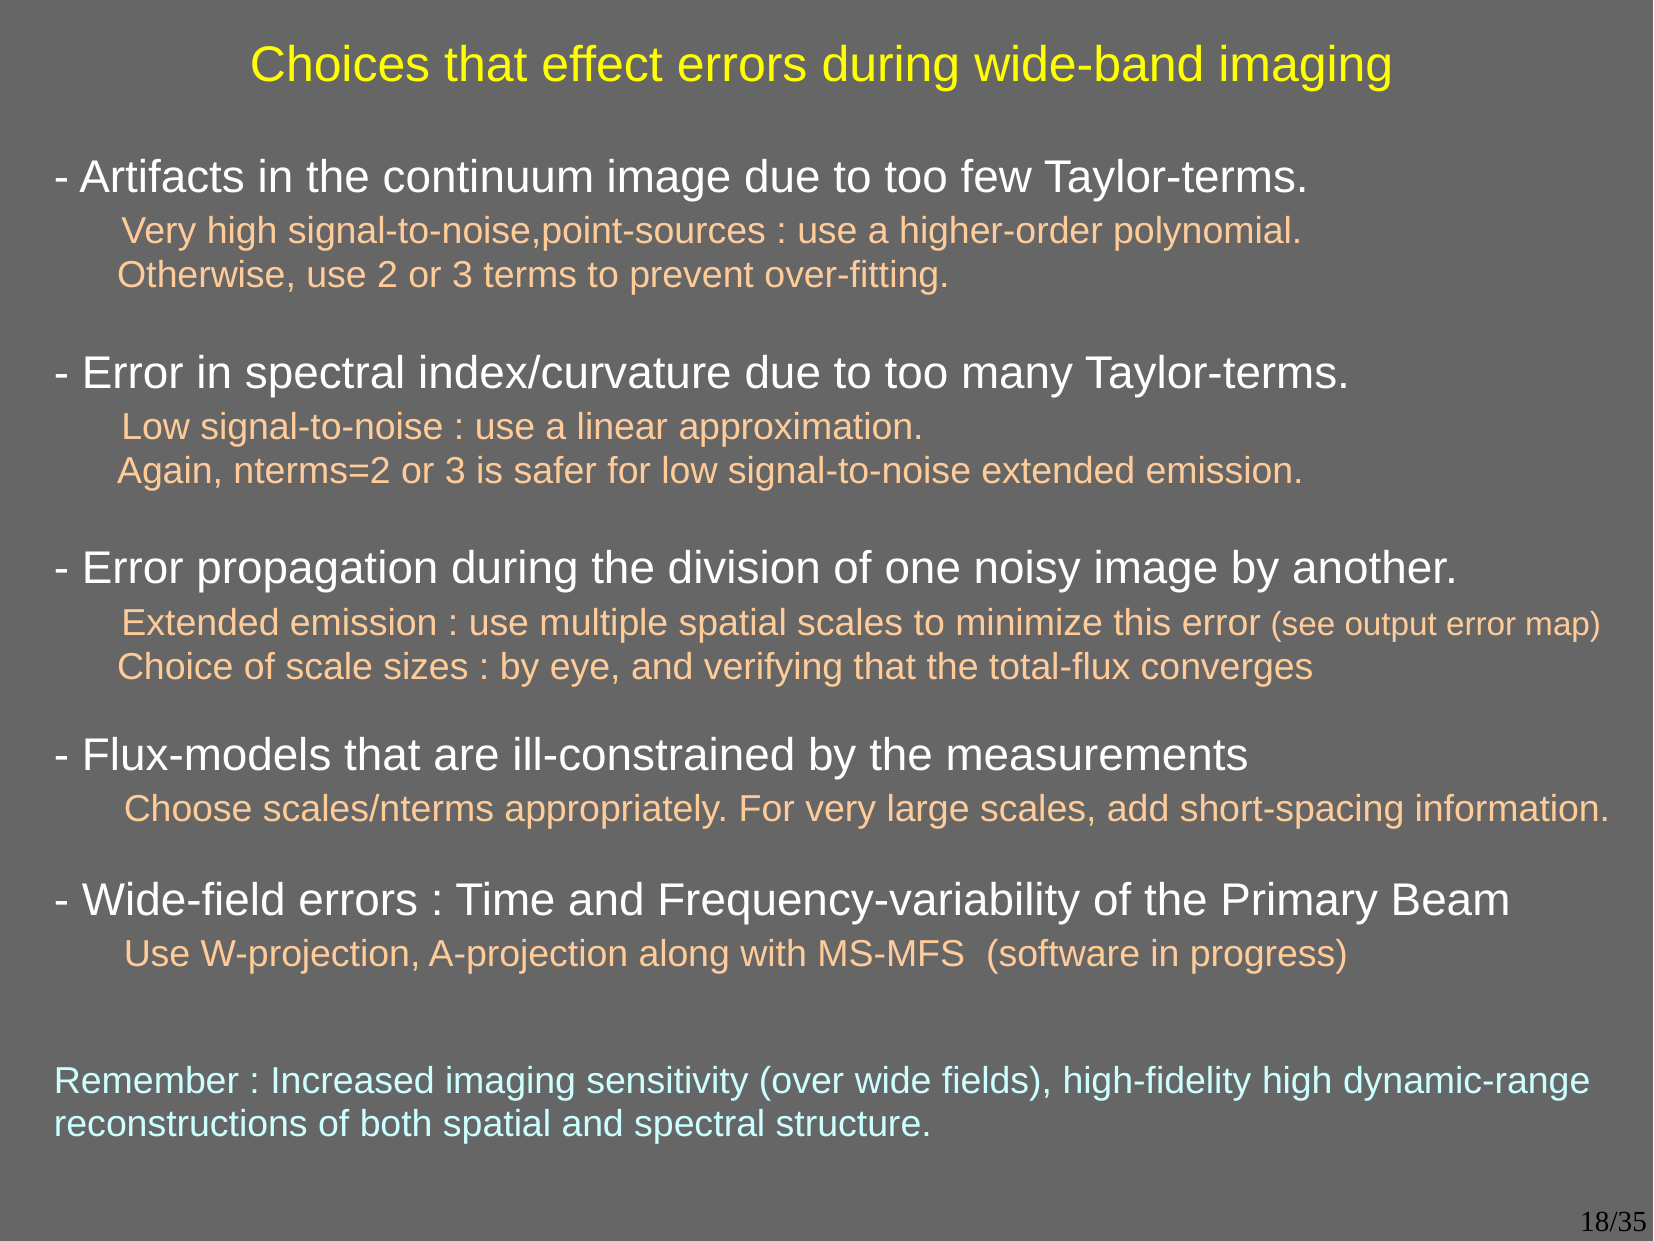

# Choices that effect errors during wide-band imaging
- Artifacts in the continuum image due to too few Taylor-terms.
 Very high signal-to-noise,point-sources : use a higher-order polynomial.
 Otherwise, use 2 or 3 terms to prevent over-fitting.
- Error in spectral index/curvature due to too many Taylor-terms.
 Low signal-to-noise : use a linear approximation.
 Again, nterms=2 or 3 is safer for low signal-to-noise extended emission.
- Error propagation during the division of one noisy image by another.
 Extended emission : use multiple spatial scales to minimize this error (see output error map)
 Choice of scale sizes : by eye, and verifying that the total-flux converges
- Flux-models that are ill-constrained by the measurements
 Choose scales/nterms appropriately. For very large scales, add short-spacing information.
- Wide-field errors : Time and Frequency-variability of the Primary Beam
 Use W-projection, A-projection along with MS-MFS (software in progress)
Remember : Increased imaging sensitivity (over wide fields), high-fidelity high dynamic-range reconstructions of both spatial and spectral structure.
18